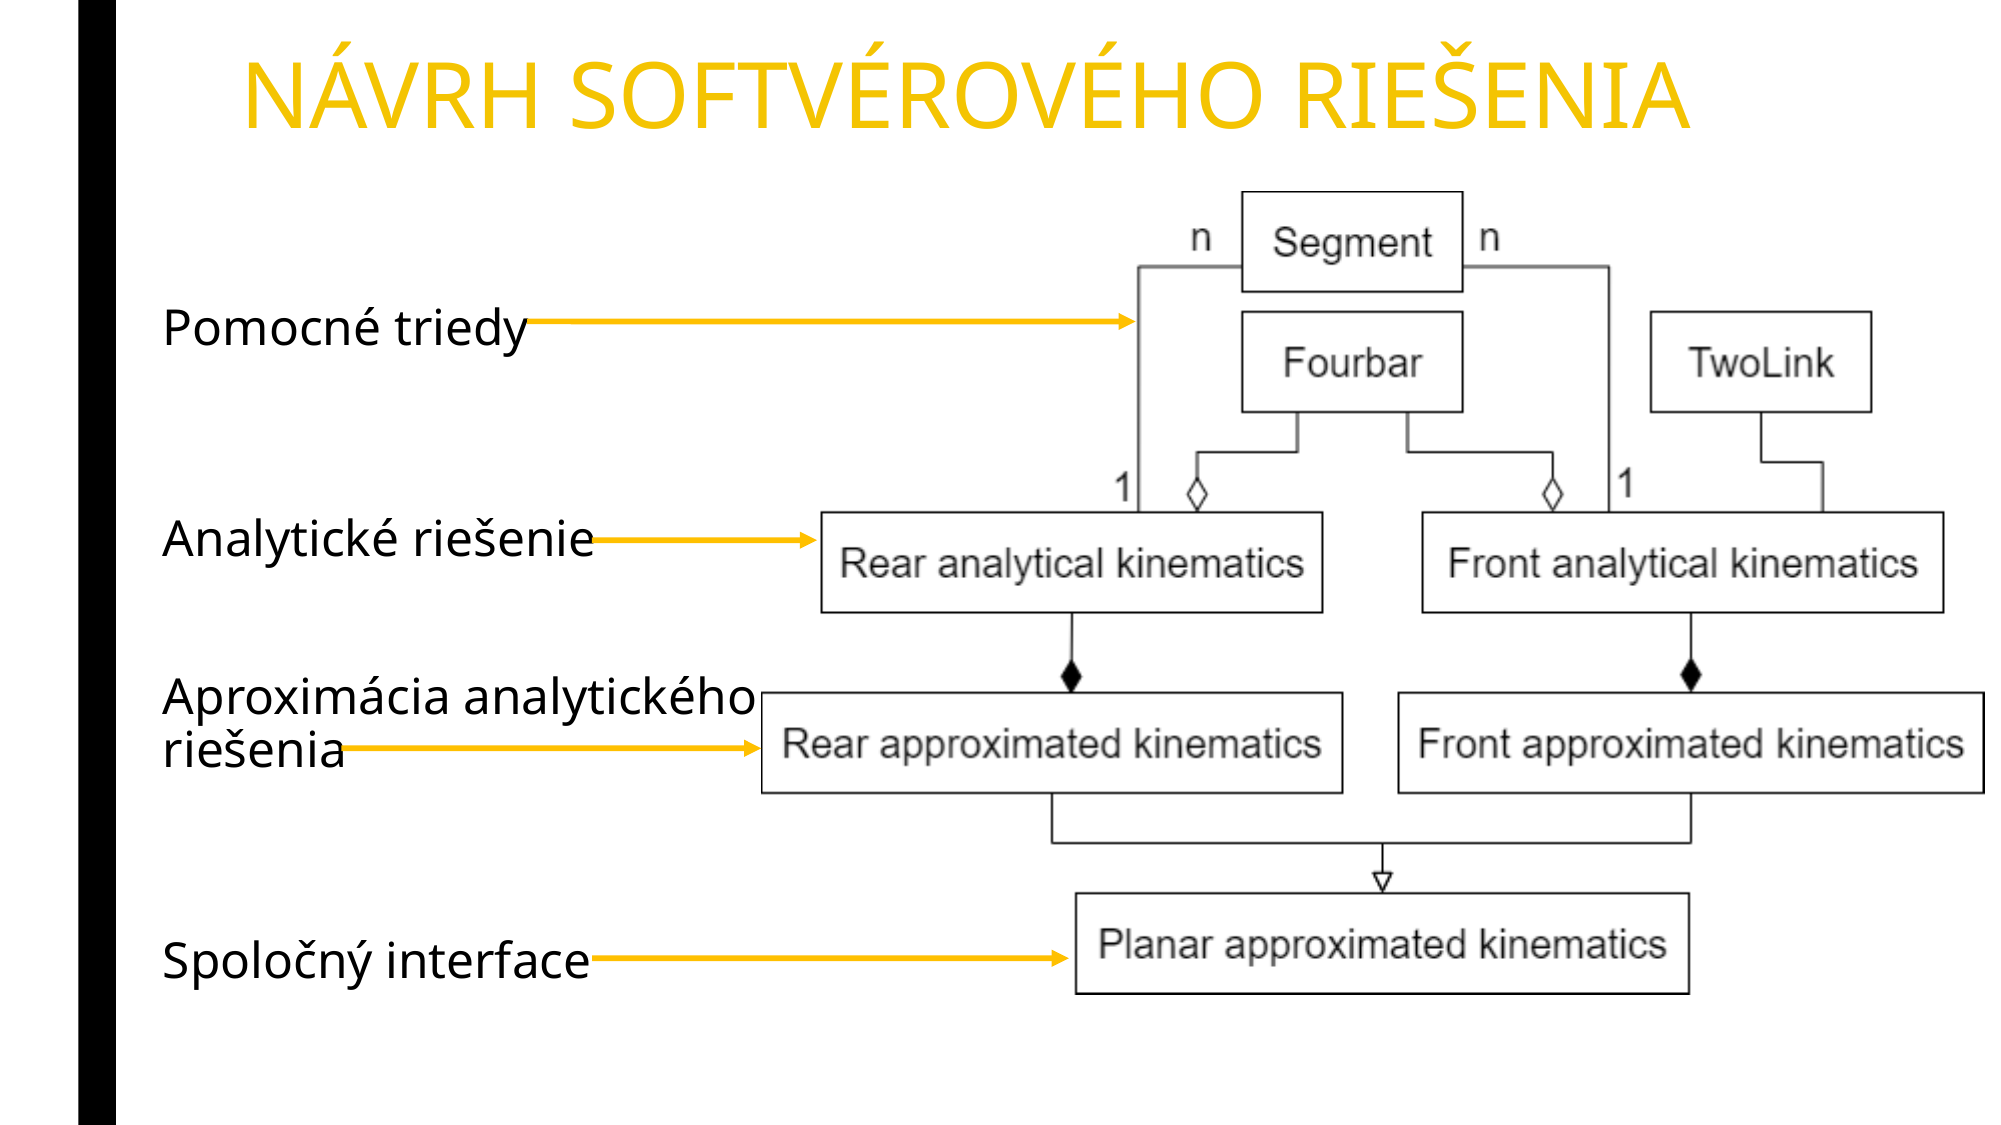

# NÁVRH SOFTVÉROVÉHO RIEŠENIA
Pomocné triedy
Analytické riešenie
Aproximácia analytického riešenia
Spoločný interface